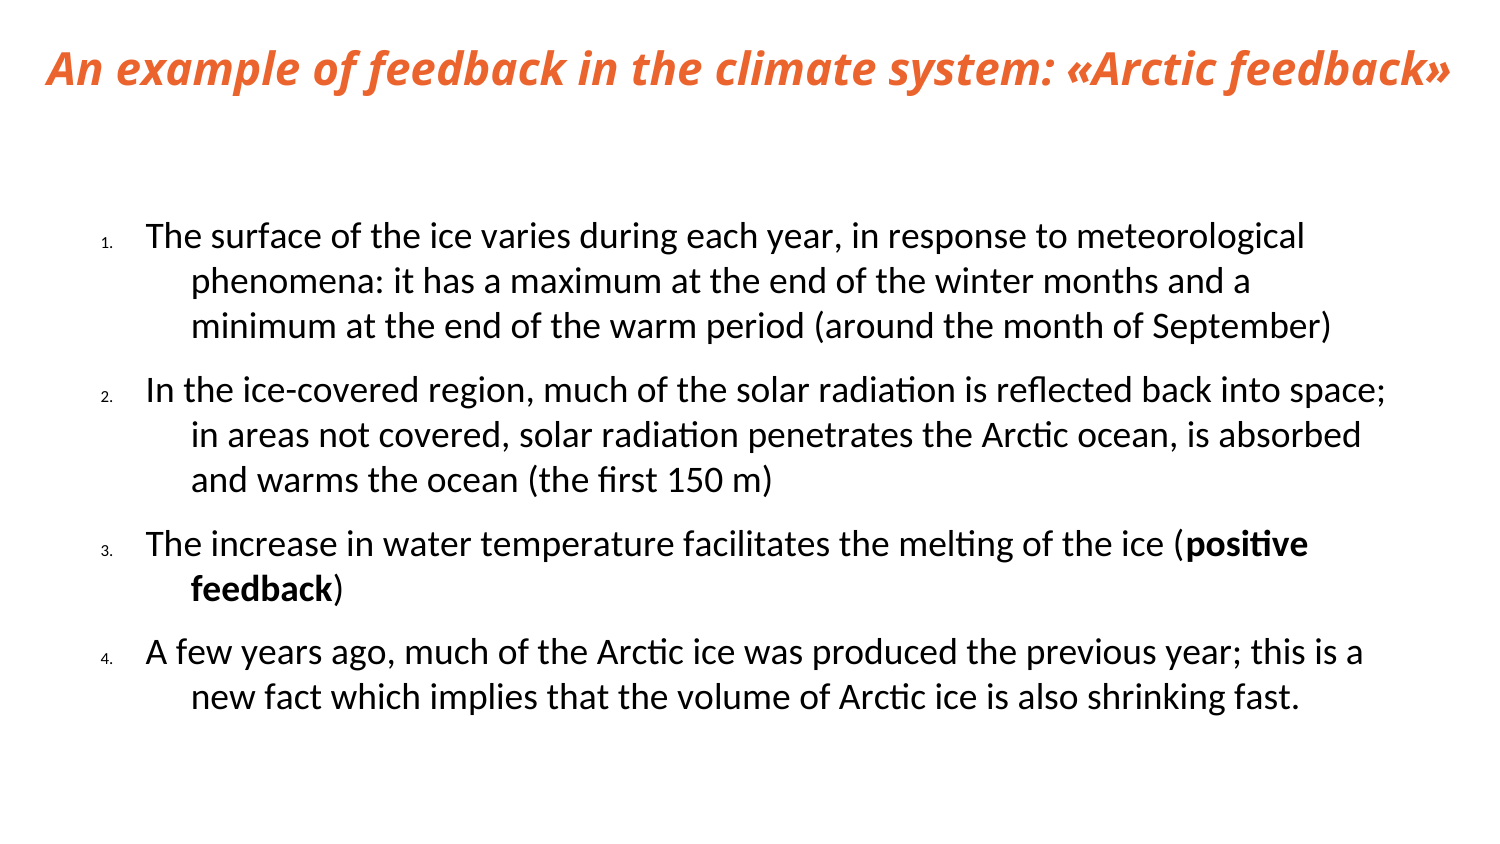

An example of feedback in the climate system: «Arctic feedback»
The surface of the ice varies during each year, in response to meteorological phenomena: it has a maximum at the end of the winter months and a minimum at the end of the warm period (around the month of September)
In the ice-covered region, much of the solar radiation is reflected back into space; in areas not covered, solar radiation penetrates the Arctic ocean, is absorbed and warms the ocean (the first 150 m)
The increase in water temperature facilitates the melting of the ice (positive feedback)
A few years ago, much of the Arctic ice was produced the previous year; this is a new fact which implies that the volume of Arctic ice is also shrinking fast.